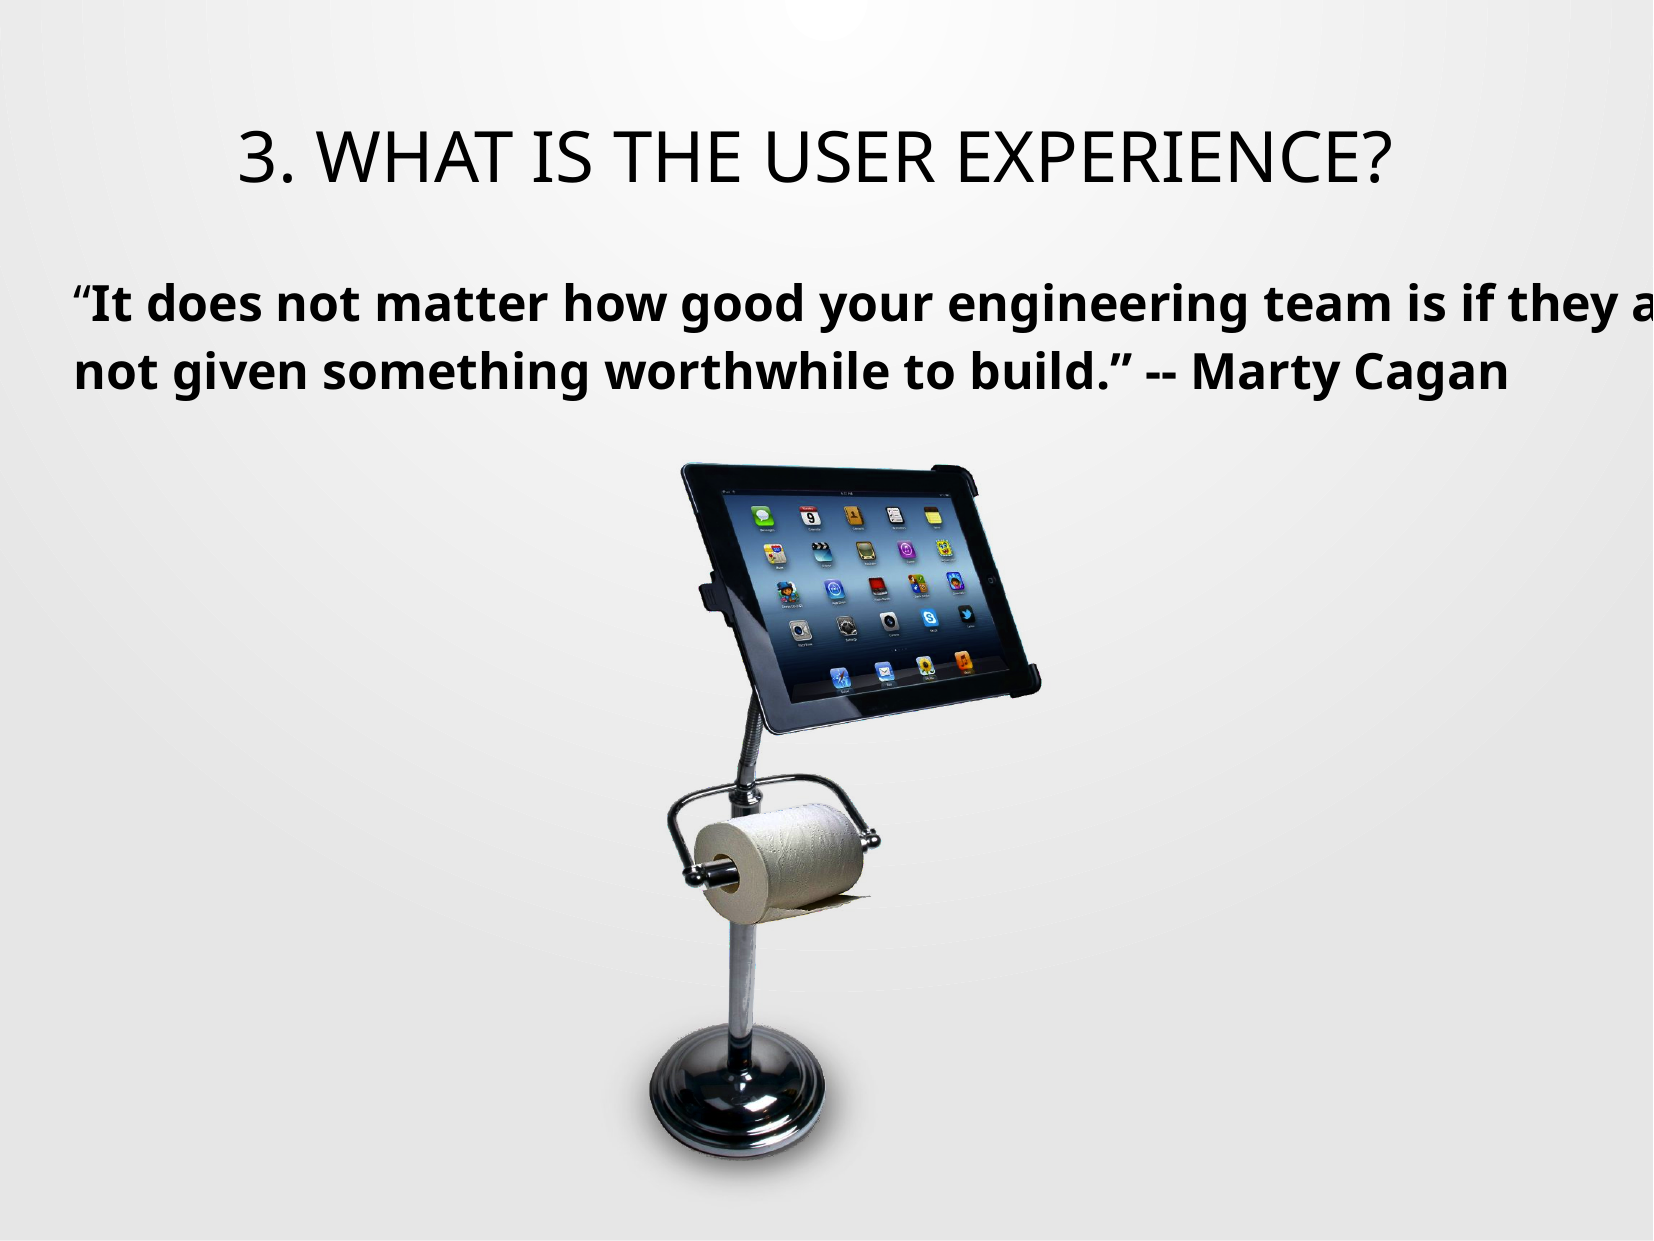

3. WHAT IS THE USER EXPERIENCE?
“It does not matter how good your engineering team is if they are
not given something worthwhile to build.” -- Marty Cagan